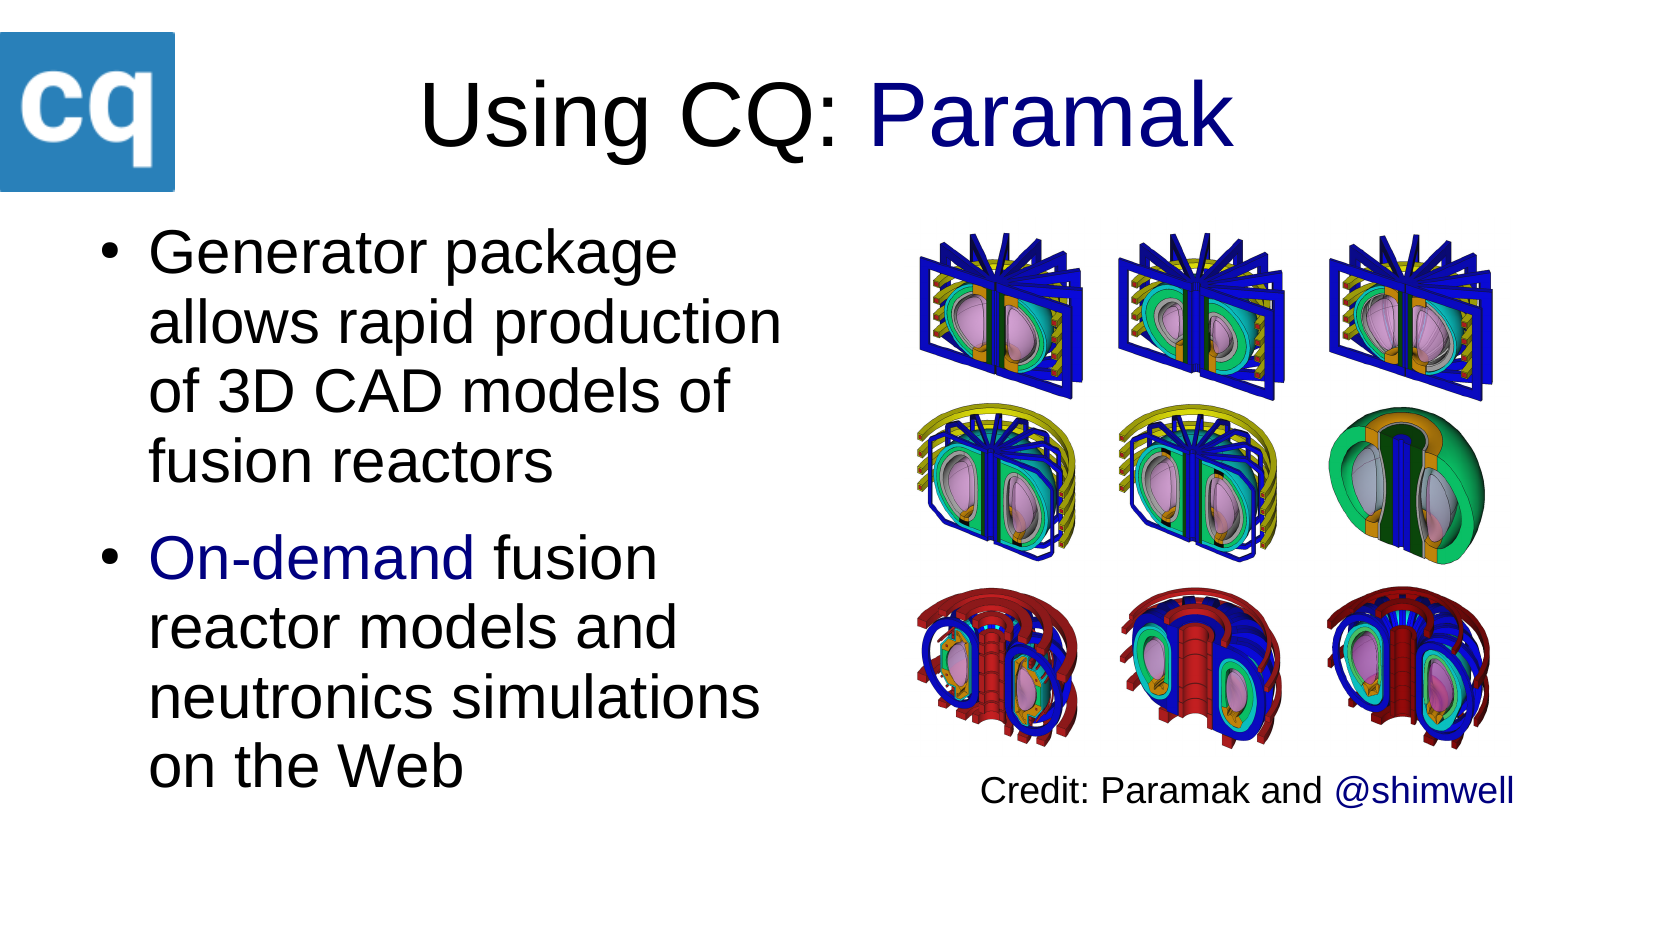

# Using CQ: Paramak
Generator package allows rapid production of 3D CAD models of fusion reactors
On-demand fusion reactor models and neutronics simulations on the Web
Credit: Paramak and @shimwell